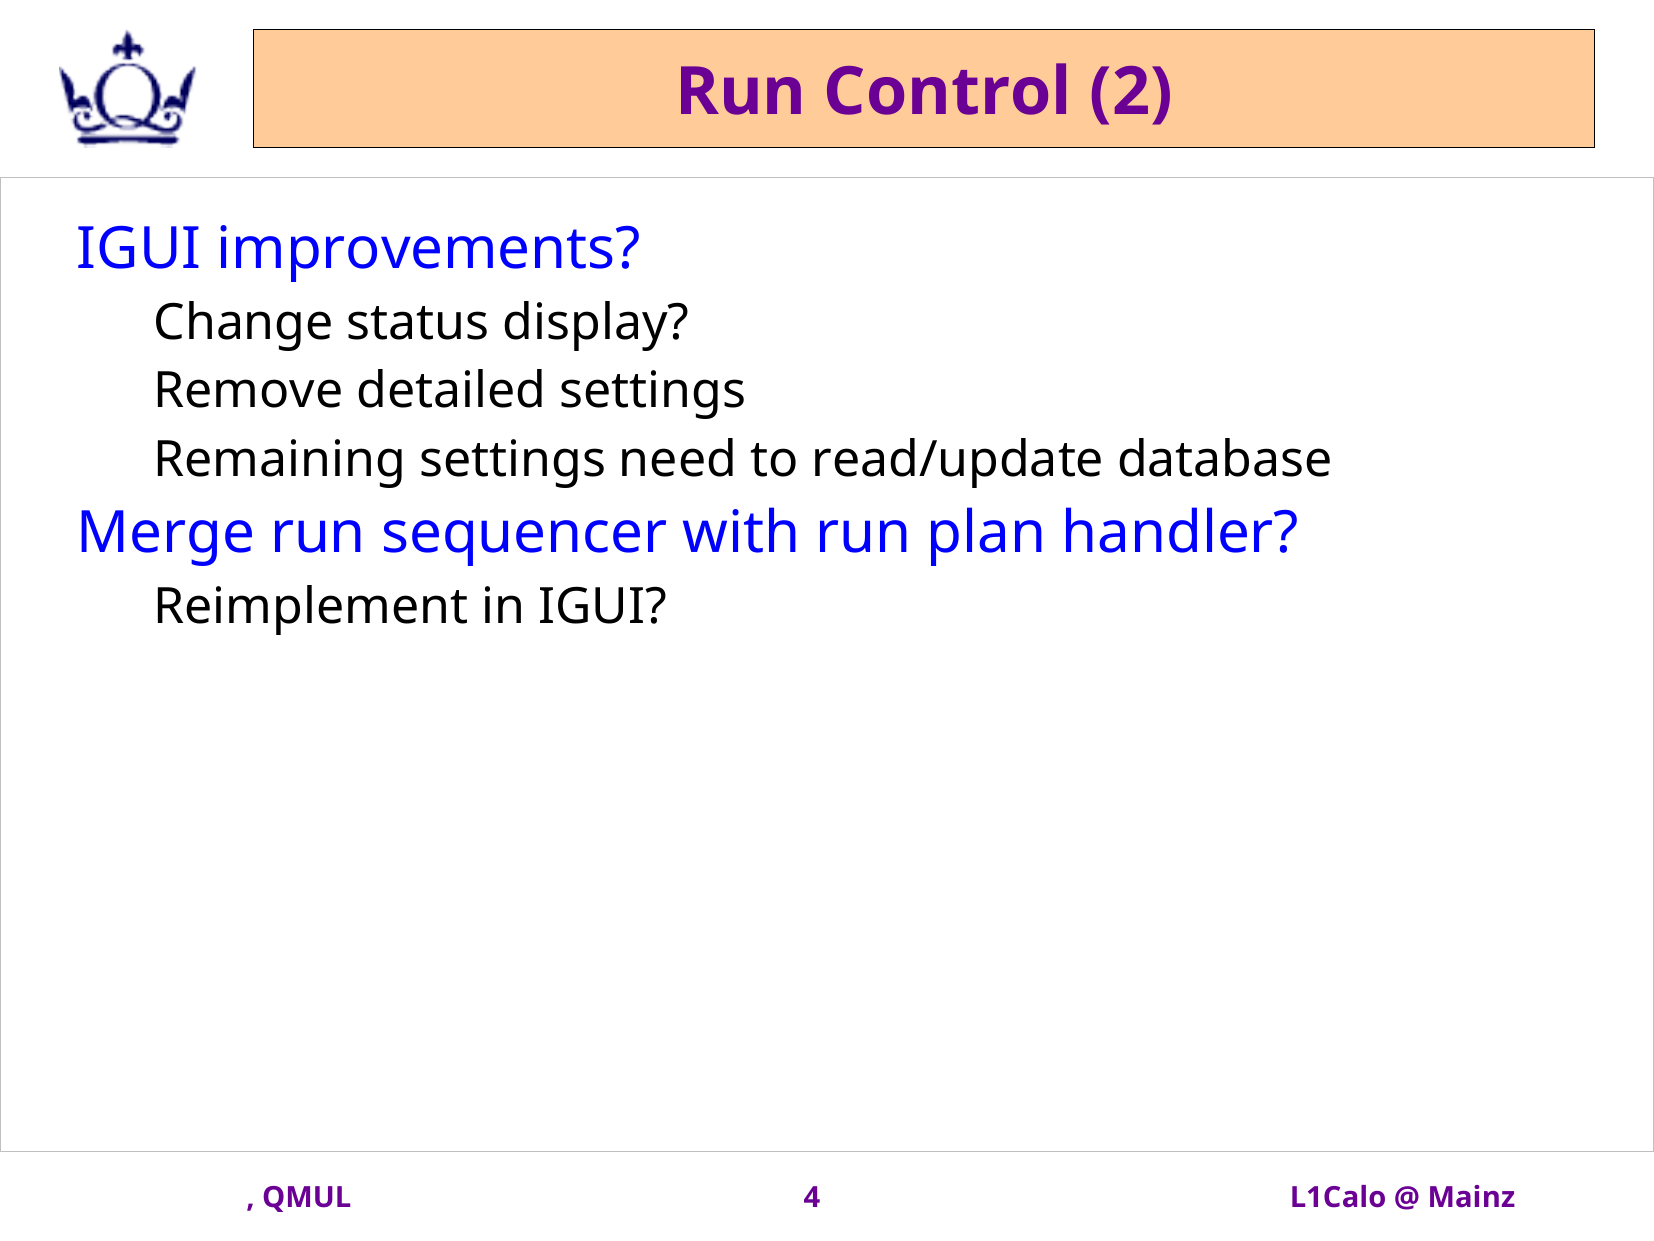

# Run Control (2)
IGUI improvements?
Change status display?
Remove detailed settings
Remaining settings need to read/update database
Merge run sequencer with run plan handler?
Reimplement in IGUI?